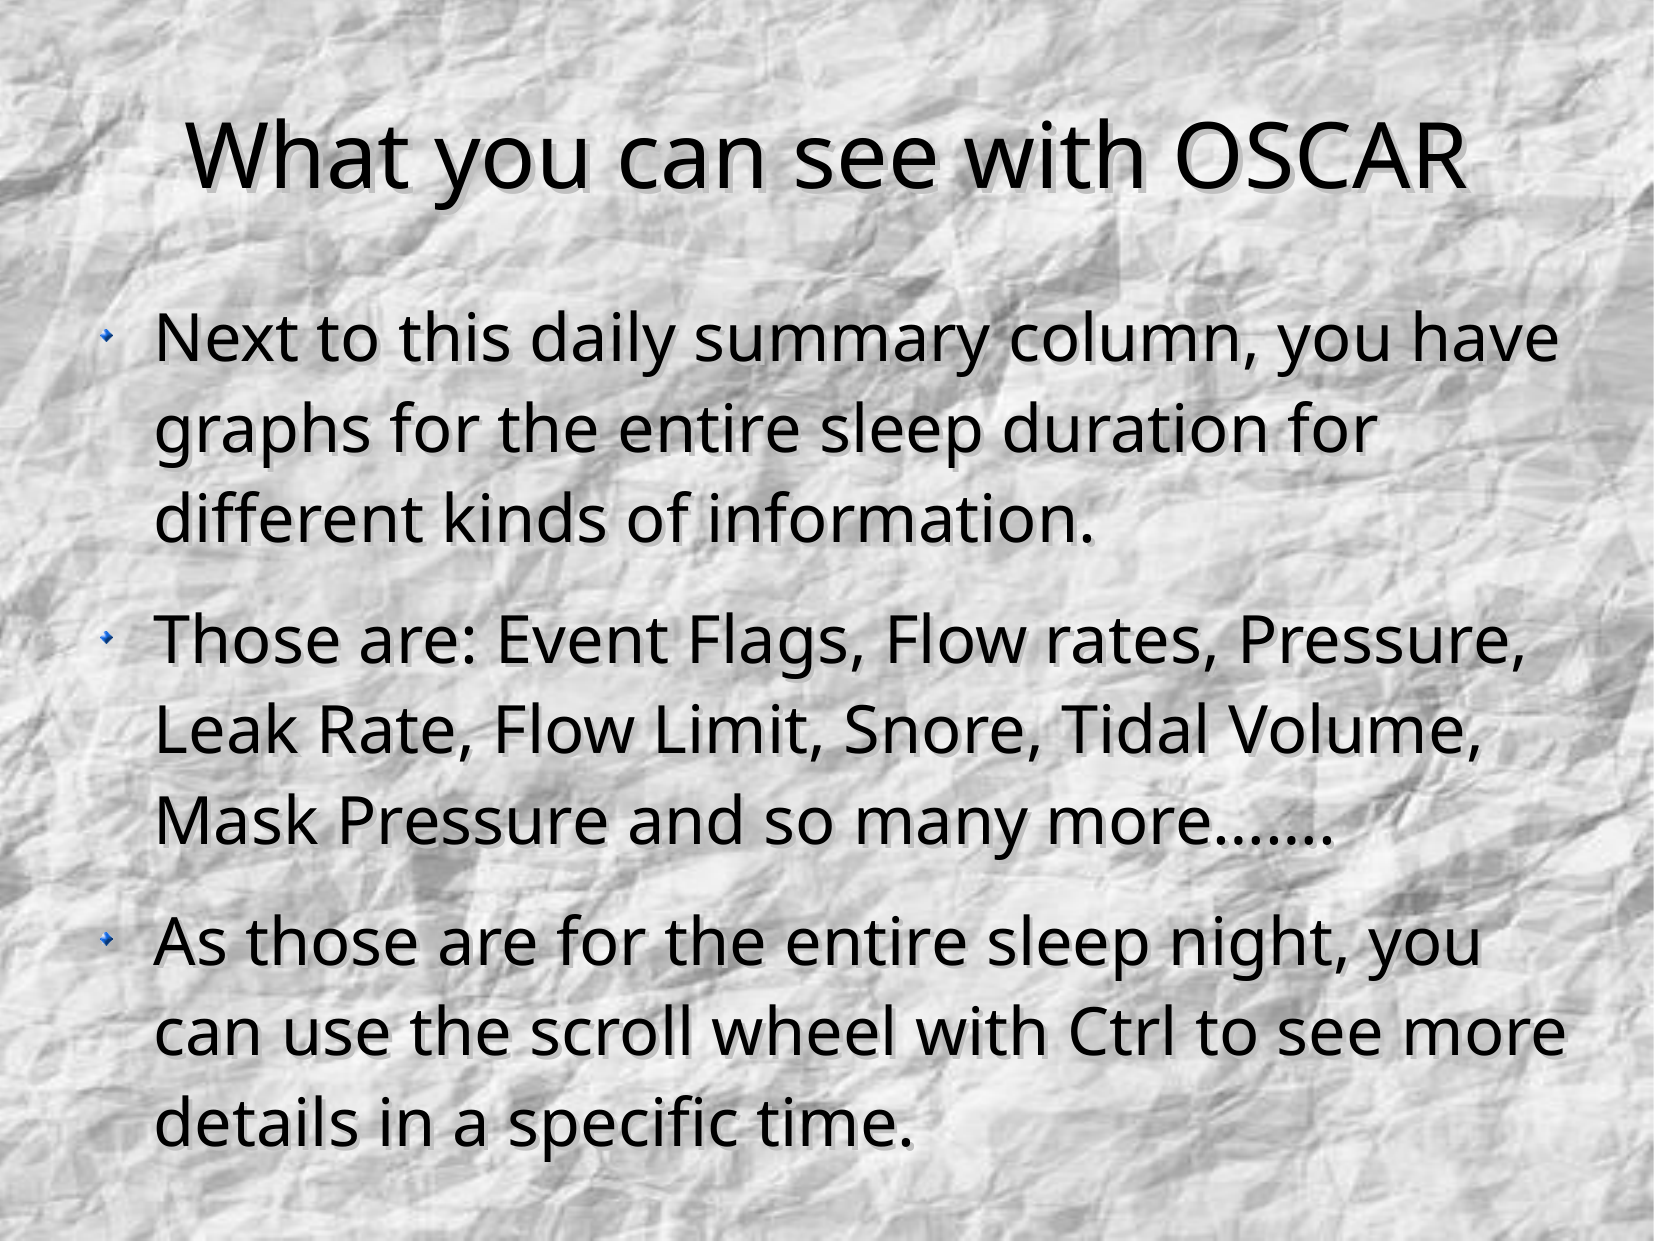

# What you can see with OSCAR
Next to this daily summary column, you have graphs for the entire sleep duration for different kinds of information.
Those are: Event Flags, Flow rates, Pressure, Leak Rate, Flow Limit, Snore, Tidal Volume, Mask Pressure and so many more…….
As those are for the entire sleep night, you can use the scroll wheel with Ctrl to see more details in a specific time.